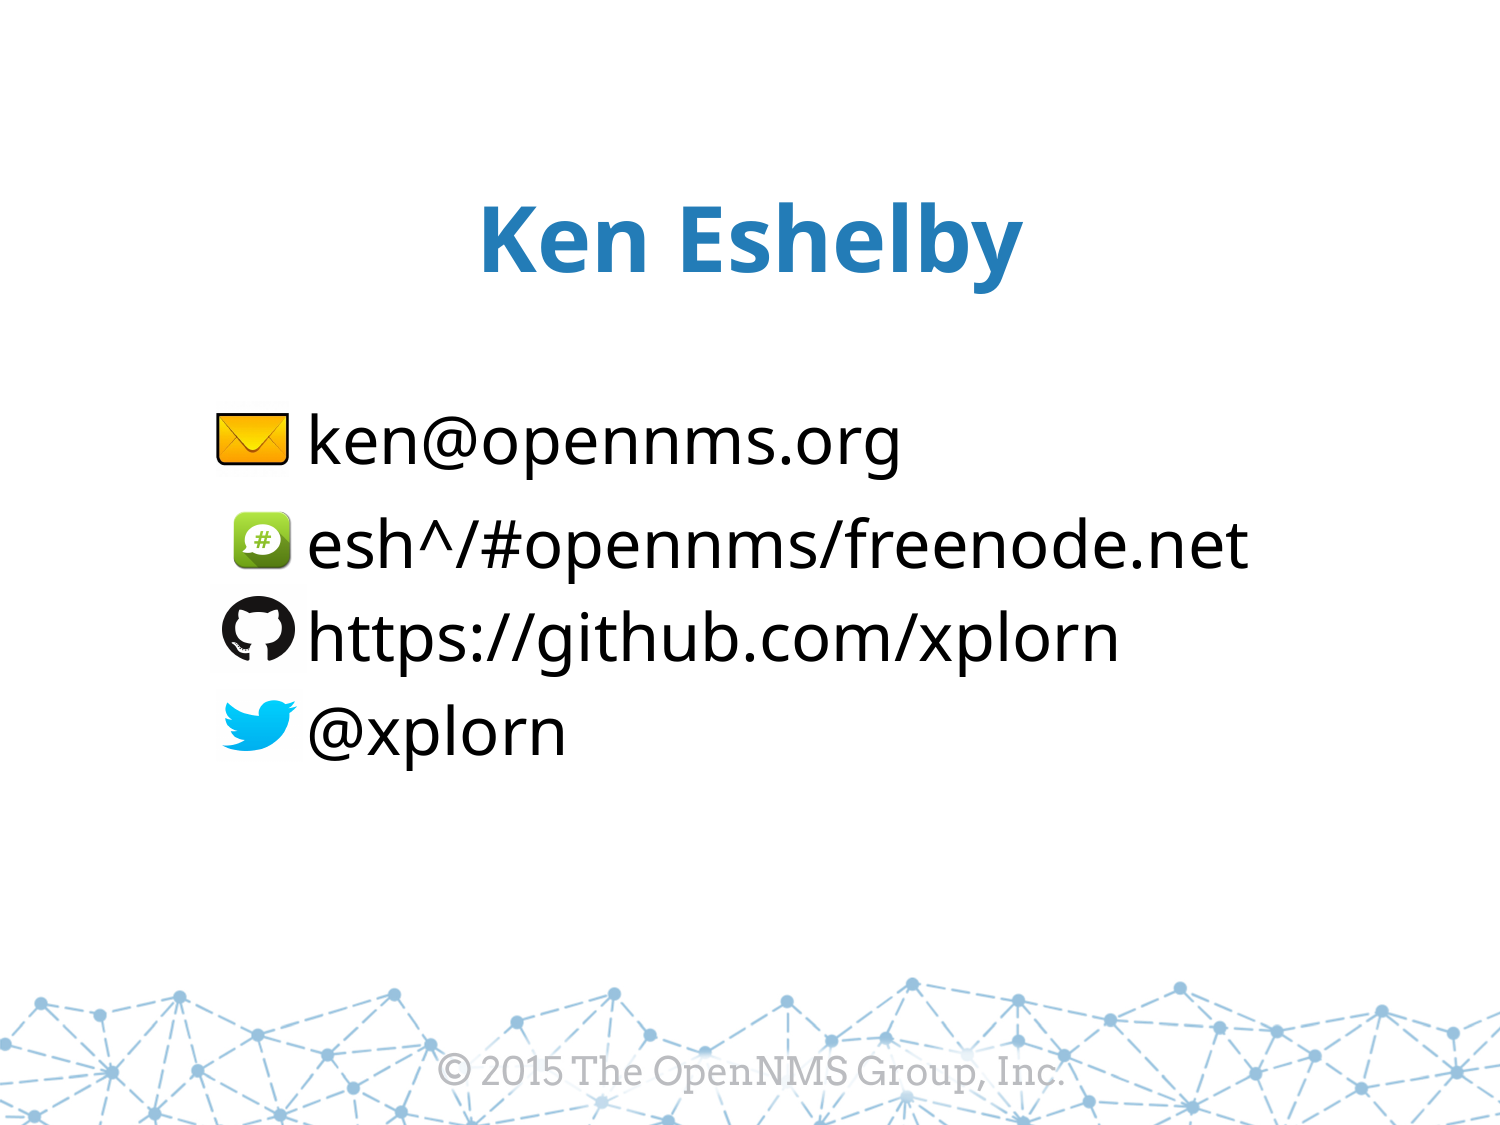

# Ken Eshelby
ken@opennms.org
esh^/#opennms/freenode.net
https://github.com/xplorn
@xplorn